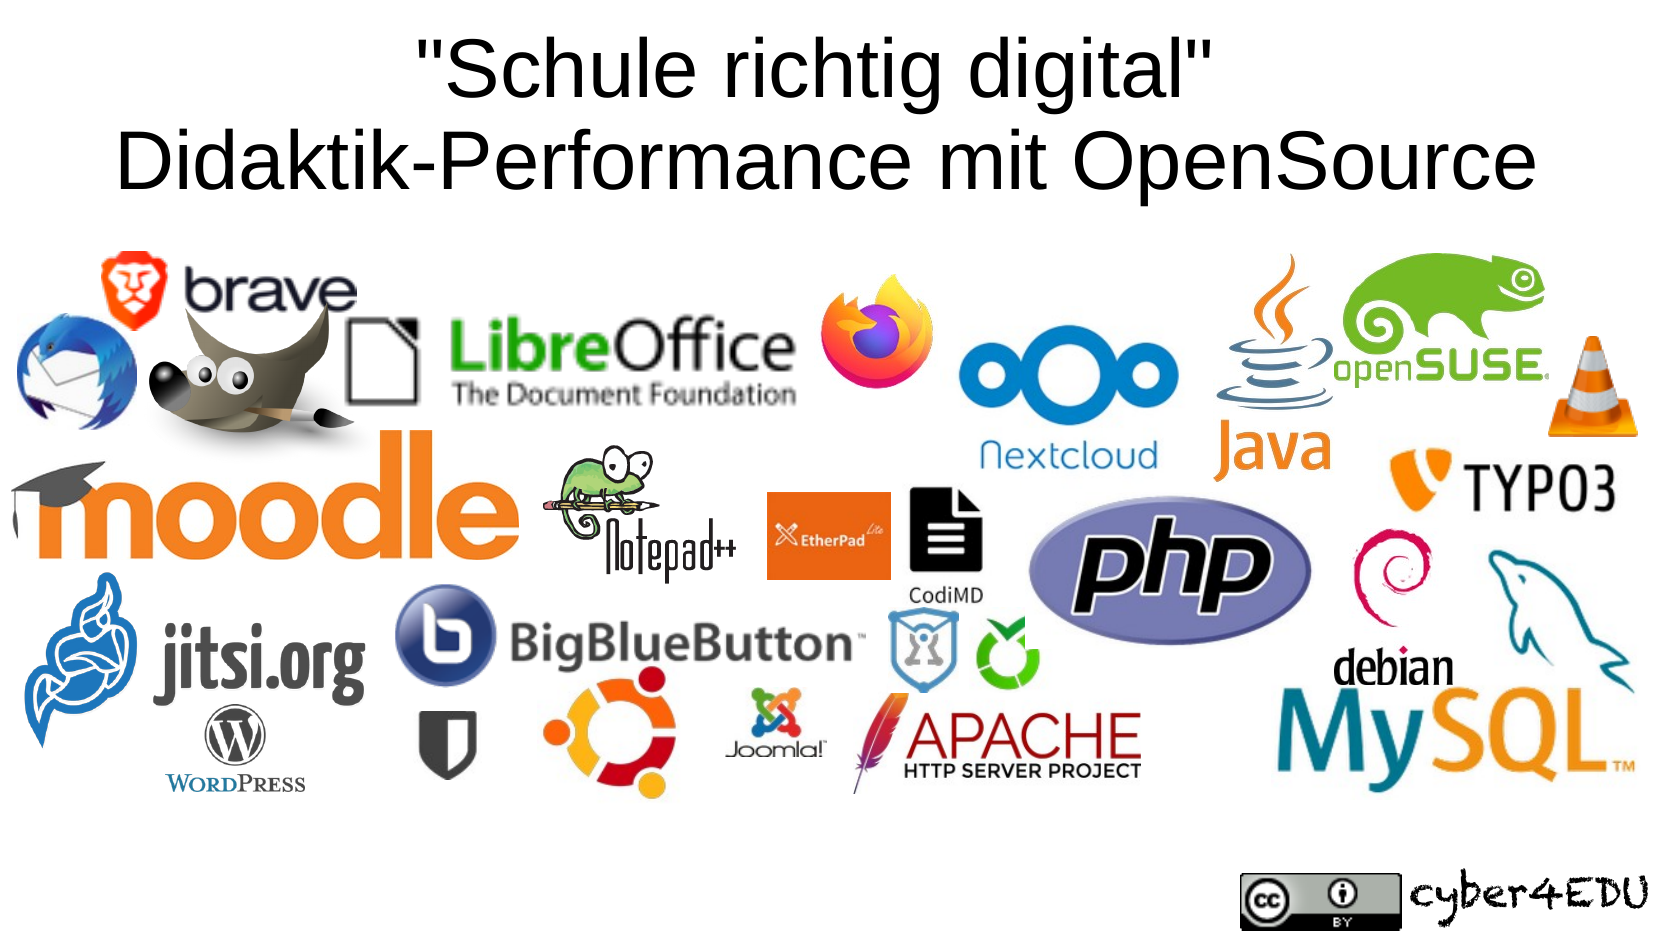

cyber4EDU Ralf & Micha
# "Schule richtig digital" Didaktik-Performance mit OpenSource